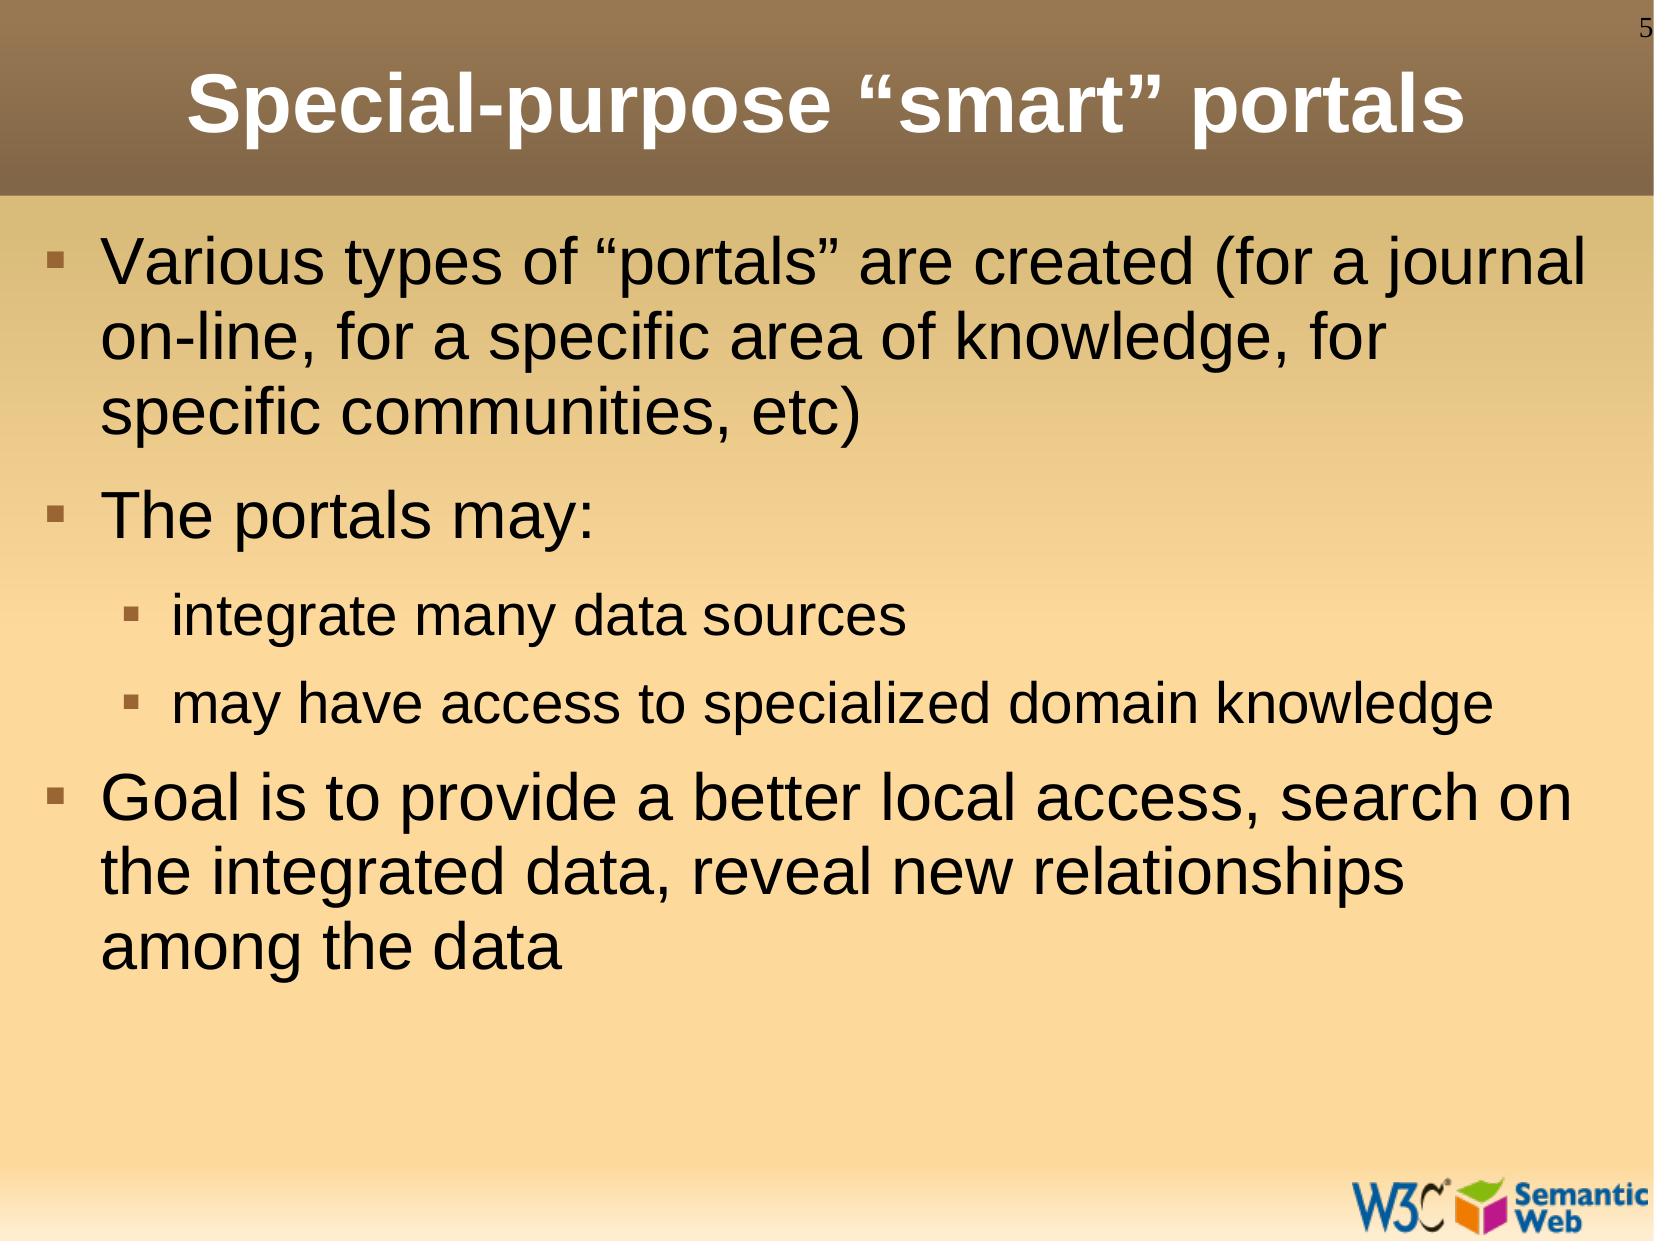

# Special-purpose “smart” portals
5
Various types of “portals” are created (for a journal on-line, for a specific area of knowledge, for specific communities, etc)
The portals may:
integrate many data sources
may have access to specialized domain knowledge
Goal is to provide a better local access, search on the integrated data, reveal new relationships among the data